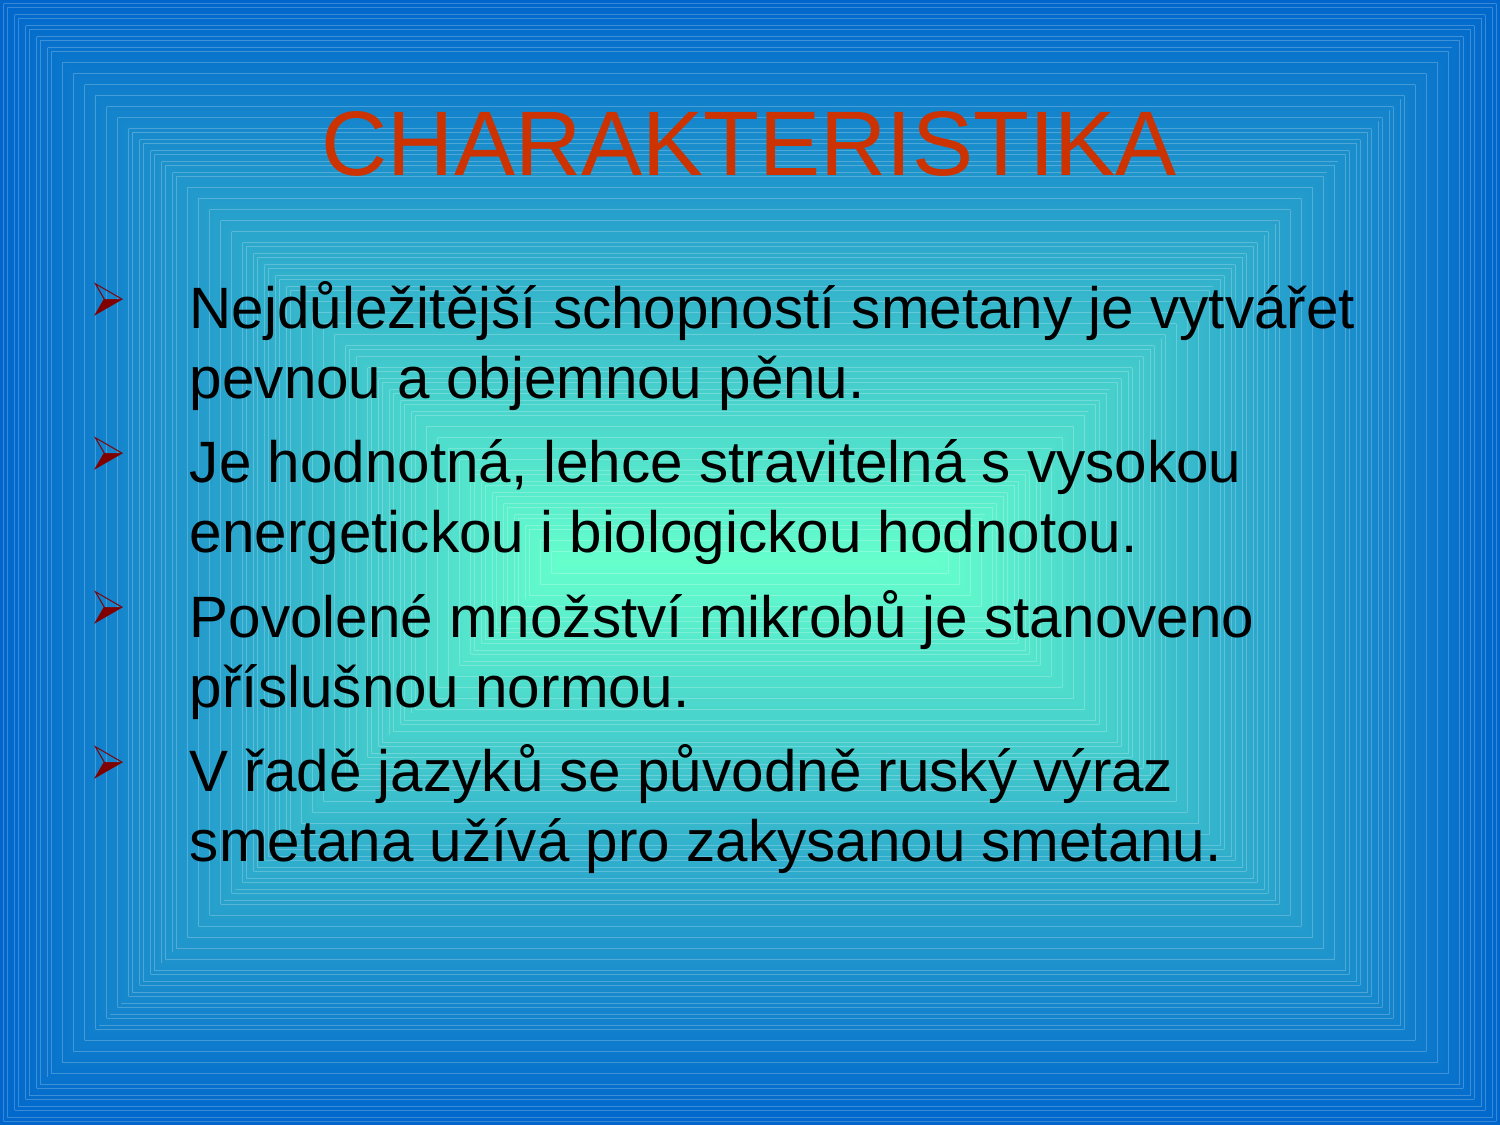

# CHARAKTERISTIKA
Nejdůležitější schopností smetany je vytvářet pevnou a objemnou pěnu.
Je hodnotná, lehce stravitelná s vysokou energetickou i biologickou hodnotou.
Povolené množství mikrobů je stanoveno příslušnou normou.
V řadě jazyků se původně ruský výraz smetana užívá pro zakysanou smetanu.